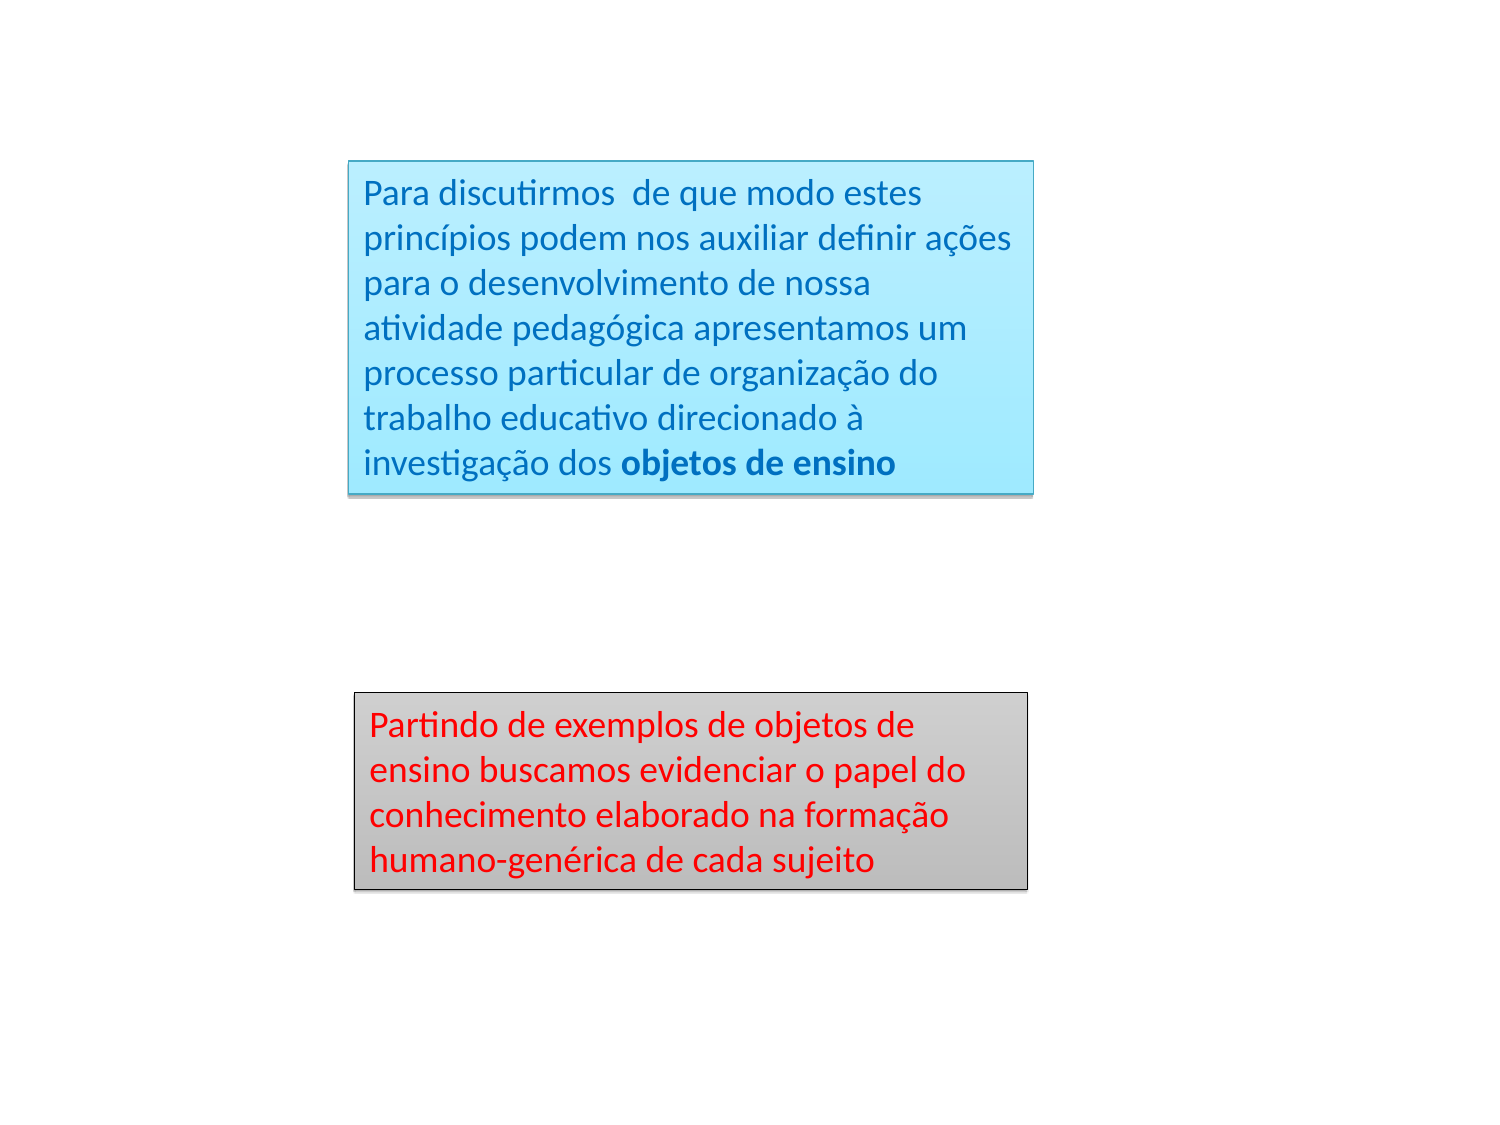

Para discutirmos de que modo estes princípios podem nos auxiliar definir ações para o desenvolvimento de nossa atividade pedagógica apresentamos um processo particular de organização do trabalho educativo direcionado à investigação dos objetos de ensino
Partindo de exemplos de objetos de ensino buscamos evidenciar o papel do conhecimento elaborado na formação humano-genérica de cada sujeito